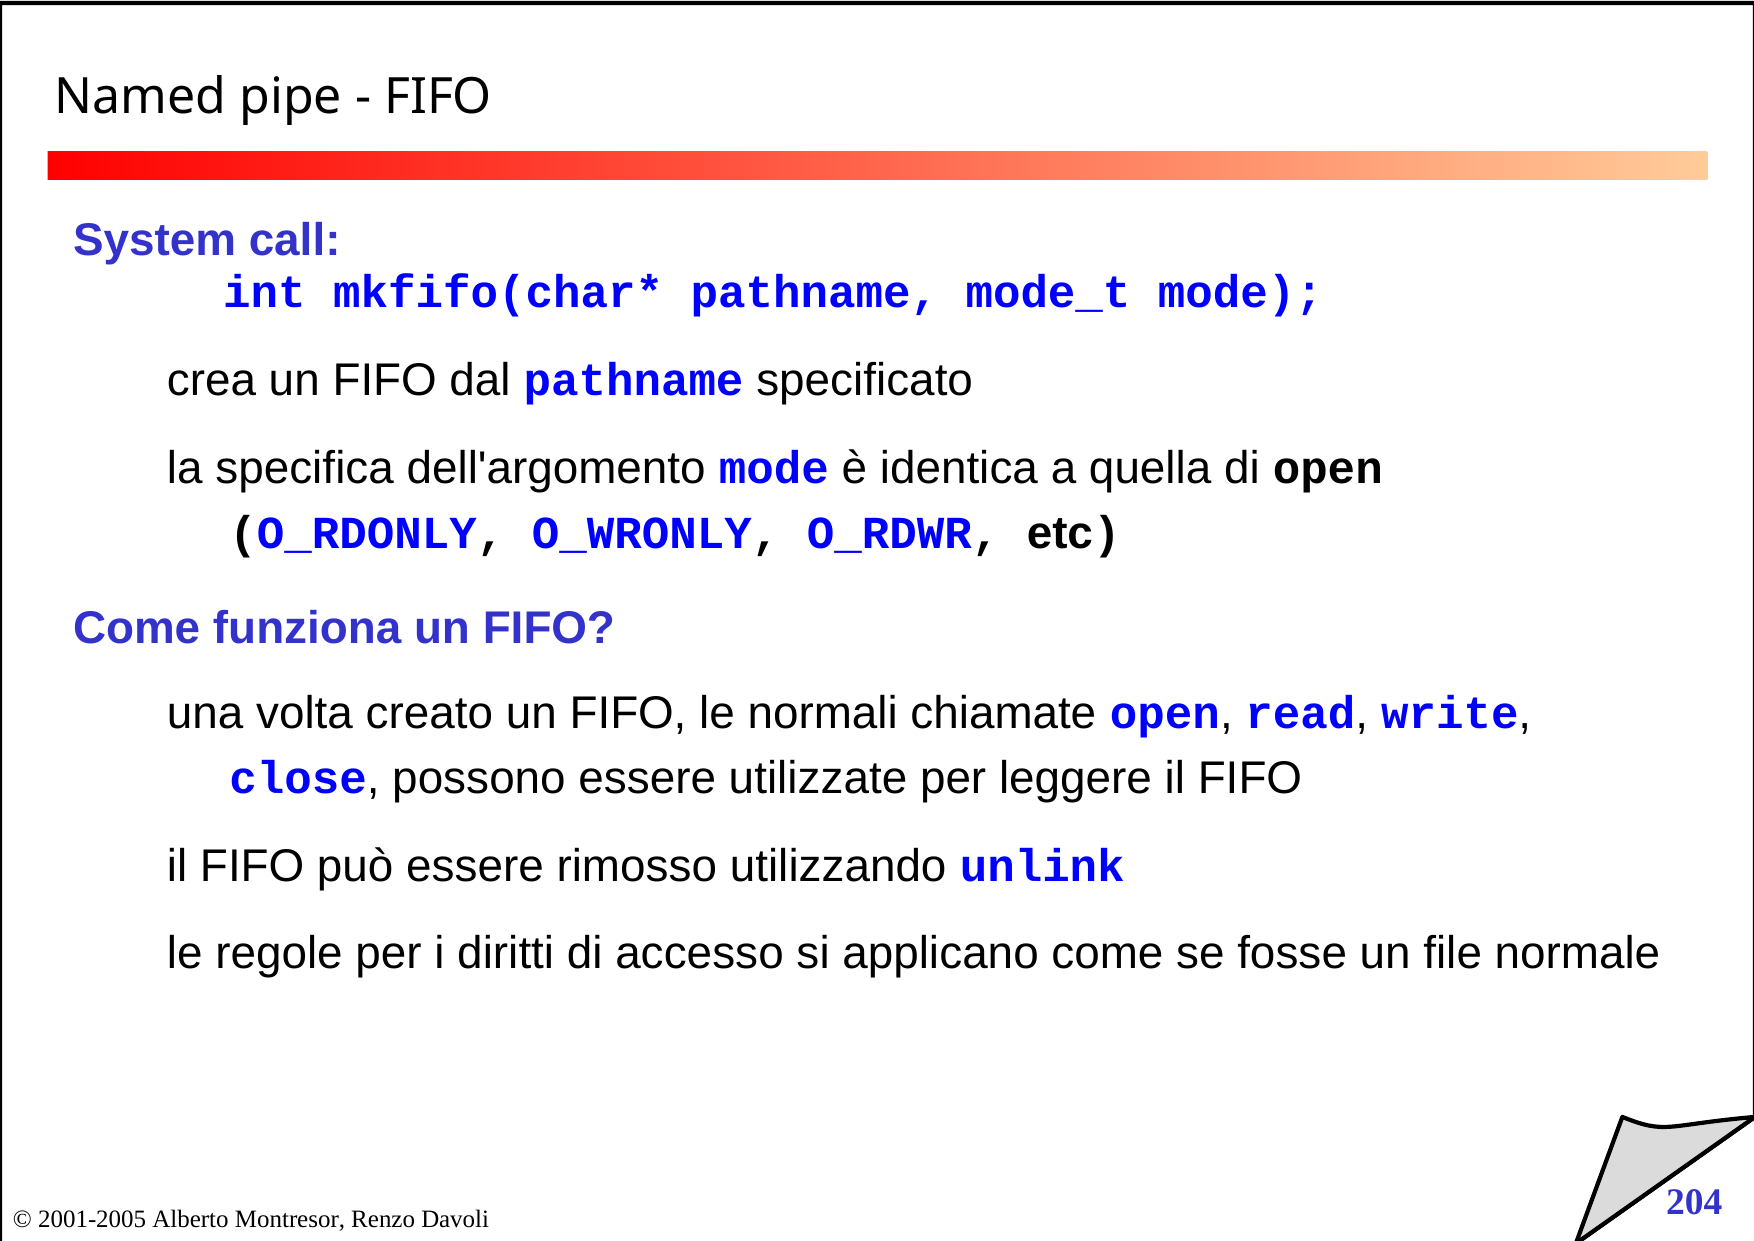

# Named pipe - FIFO
System call:
	int mkfifo(char* pathname, mode_t mode);
crea un FIFO dal pathname specificato
la specifica dell'argomento mode è identica a quella di open (O_RDONLY, O_WRONLY, O_RDWR, etc)
Come funziona un FIFO?
una volta creato un FIFO, le normali chiamate open, read, write, close, possono essere utilizzate per leggere il FIFO
il FIFO può essere rimosso utilizzando unlink
le regole per i diritti di accesso si applicano come se fosse un file normale